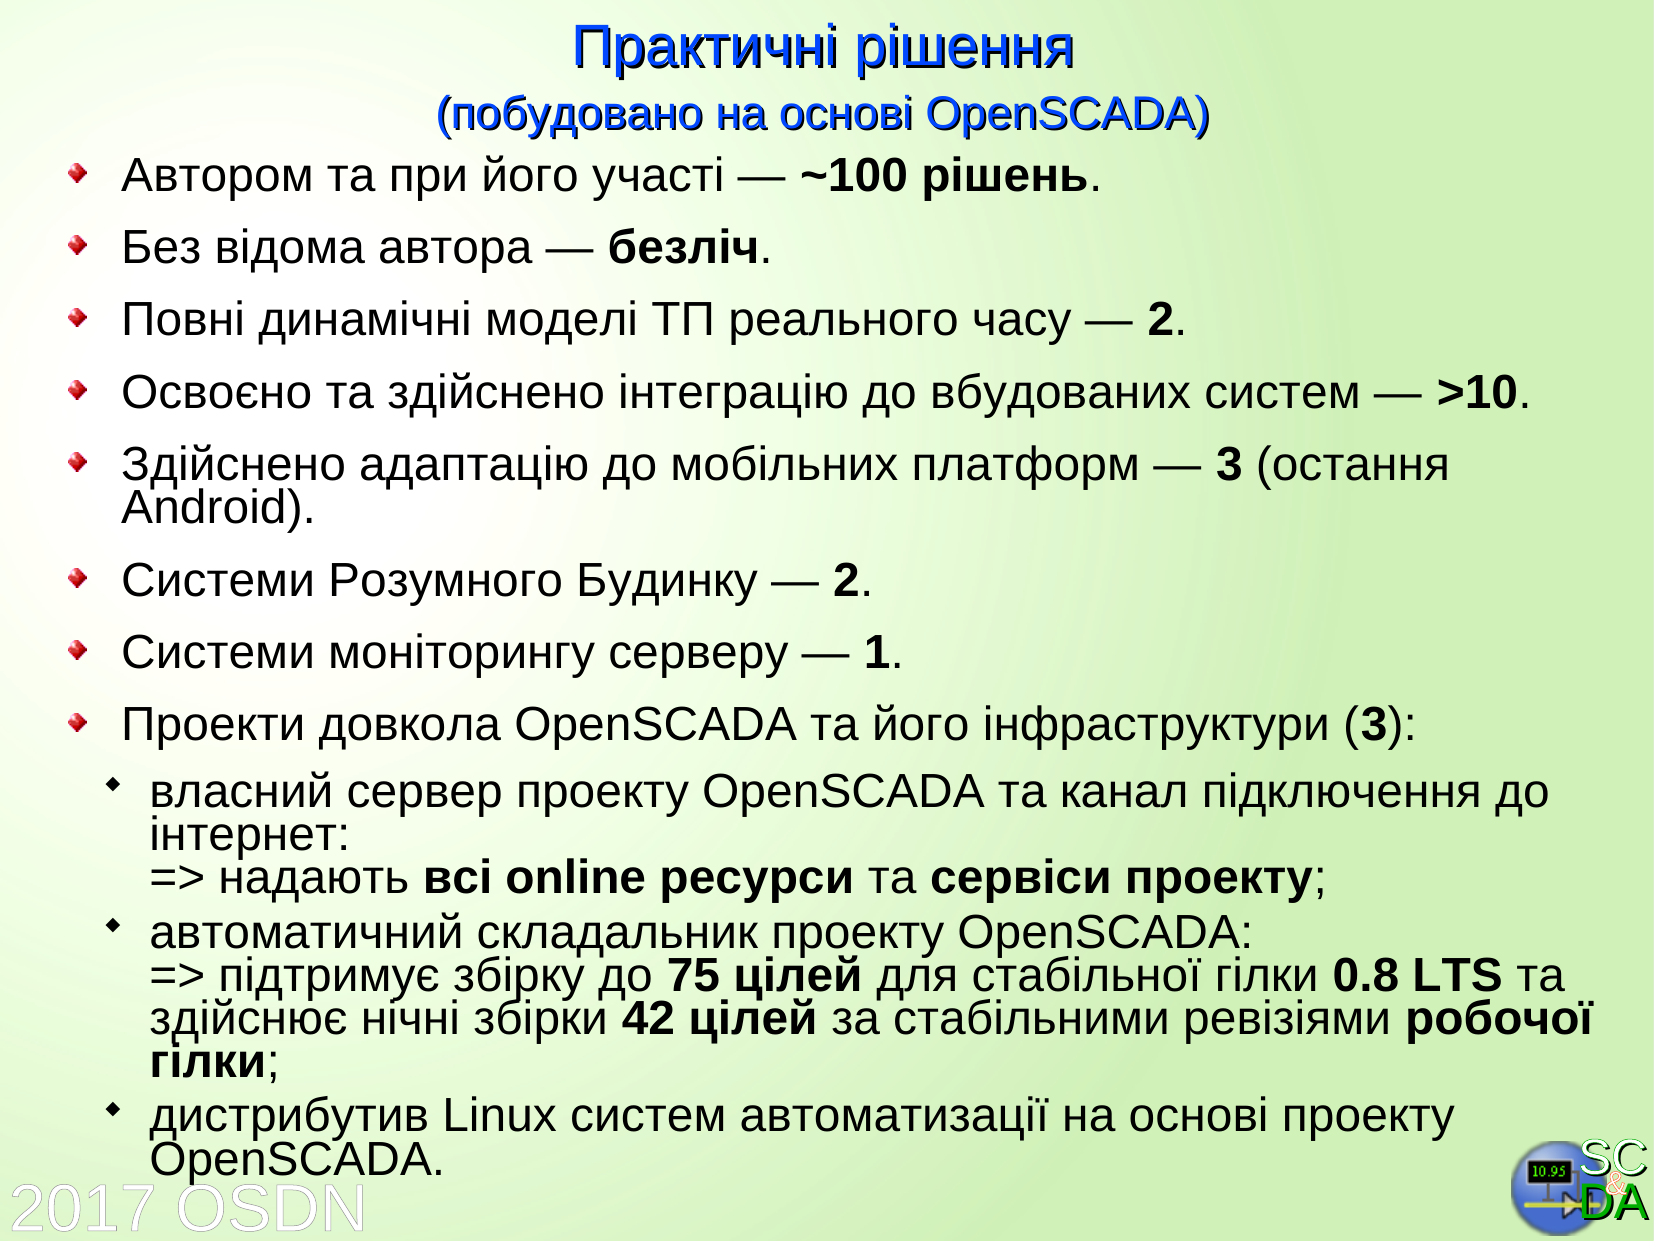

# Практичні рішення (побудовано на основі OpenSCADA)
Автором та при його участі — ~100 рішень.
Без відома автора — безліч.
Повні динамічні моделі ТП реального часу — 2.
Освоєно та здійснено інтеграцію до вбудованих систем — >10.
Здійснено адаптацію до мобільних платформ — 3 (остання Android).
Системи Розумного Будинку — 2.
Системи моніторингу серверу — 1.
Проекти довкола OpenSCADA та його інфраструктури (3):
власний сервер проекту OpenSCADA та канал підключення до інтернет:
=> надають всі online ресурси та сервіси проекту;
автоматичний складальник проекту OpenSCADA:
=> підтримує збірку до 75 цілей для стабільної гілки 0.8 LTS та здійснює нічні збірки 42 цілей за стабільними ревізіями робочої гілки;
дистрибутив Linux систем автоматизації на основі проекту OpenSCADA.